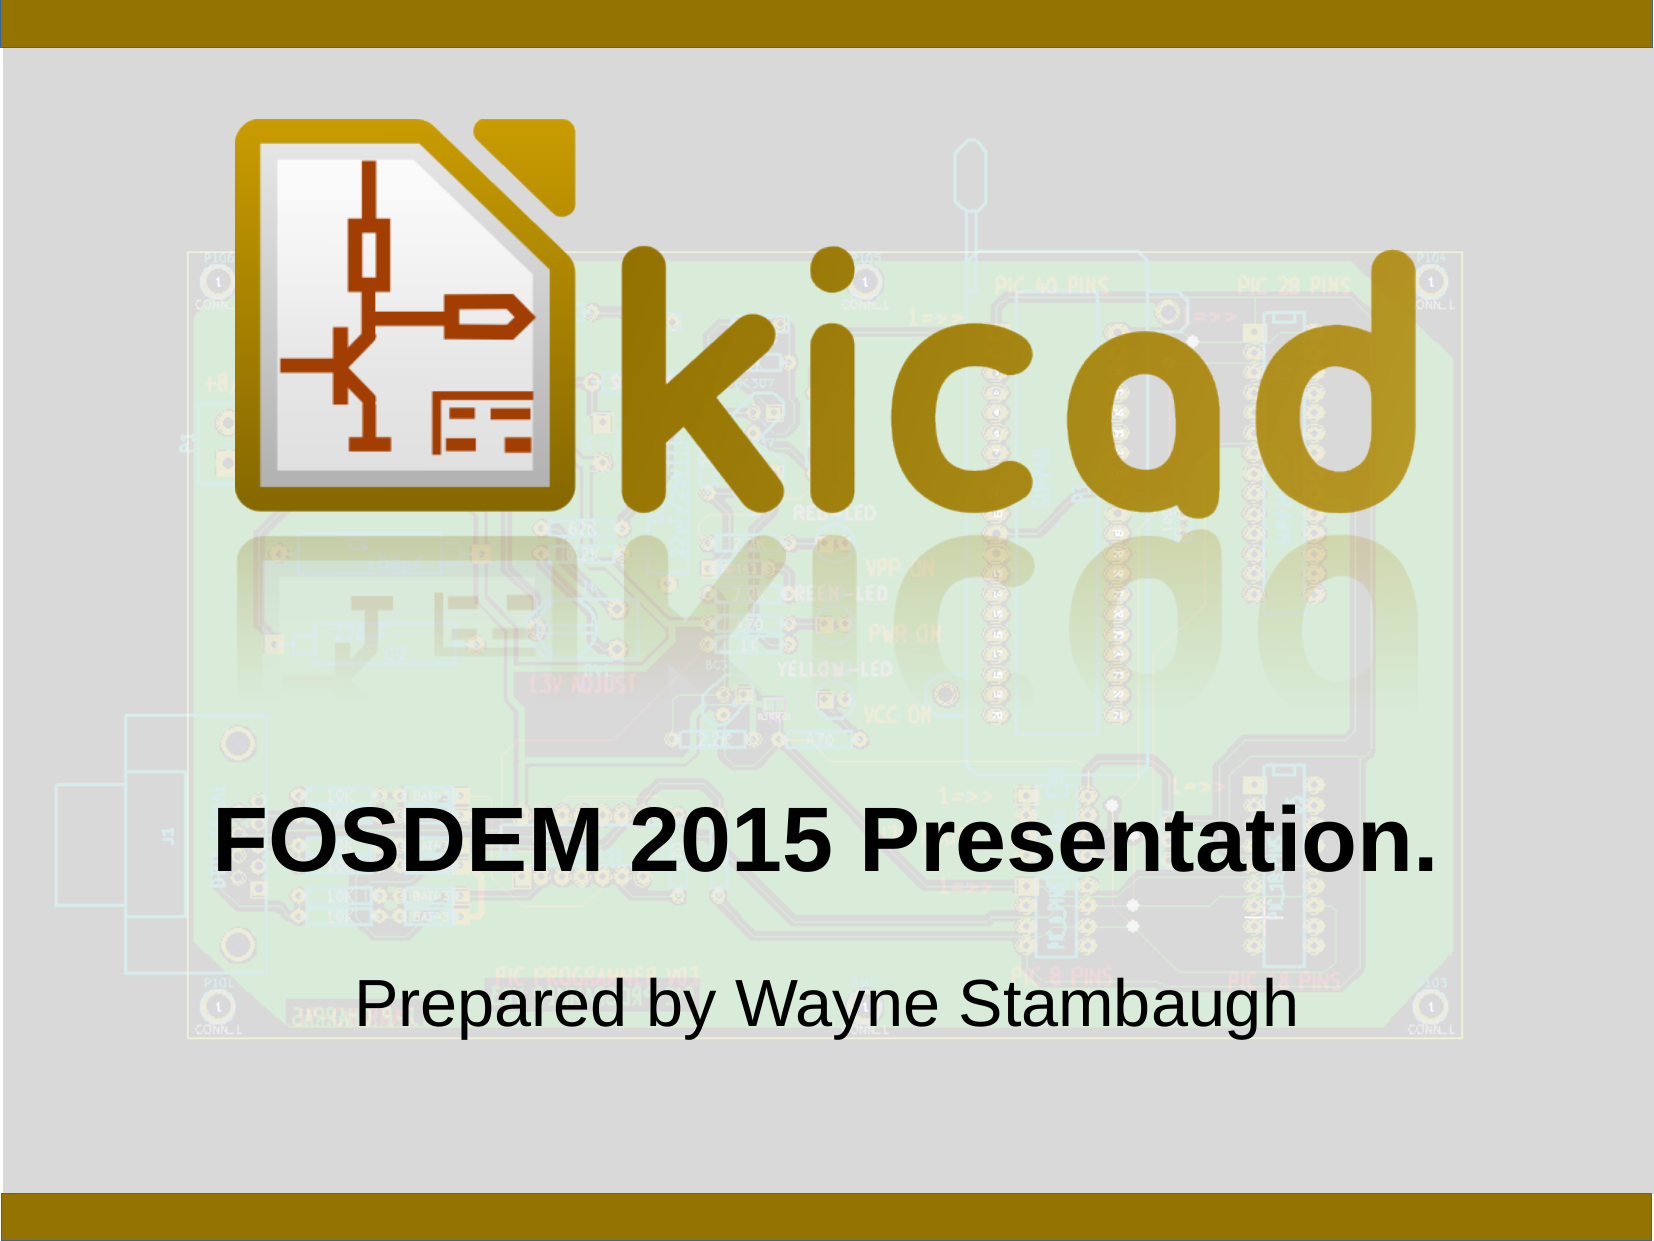

# FOSDEM 2015 Presentation.
Prepared by Wayne Stambaugh